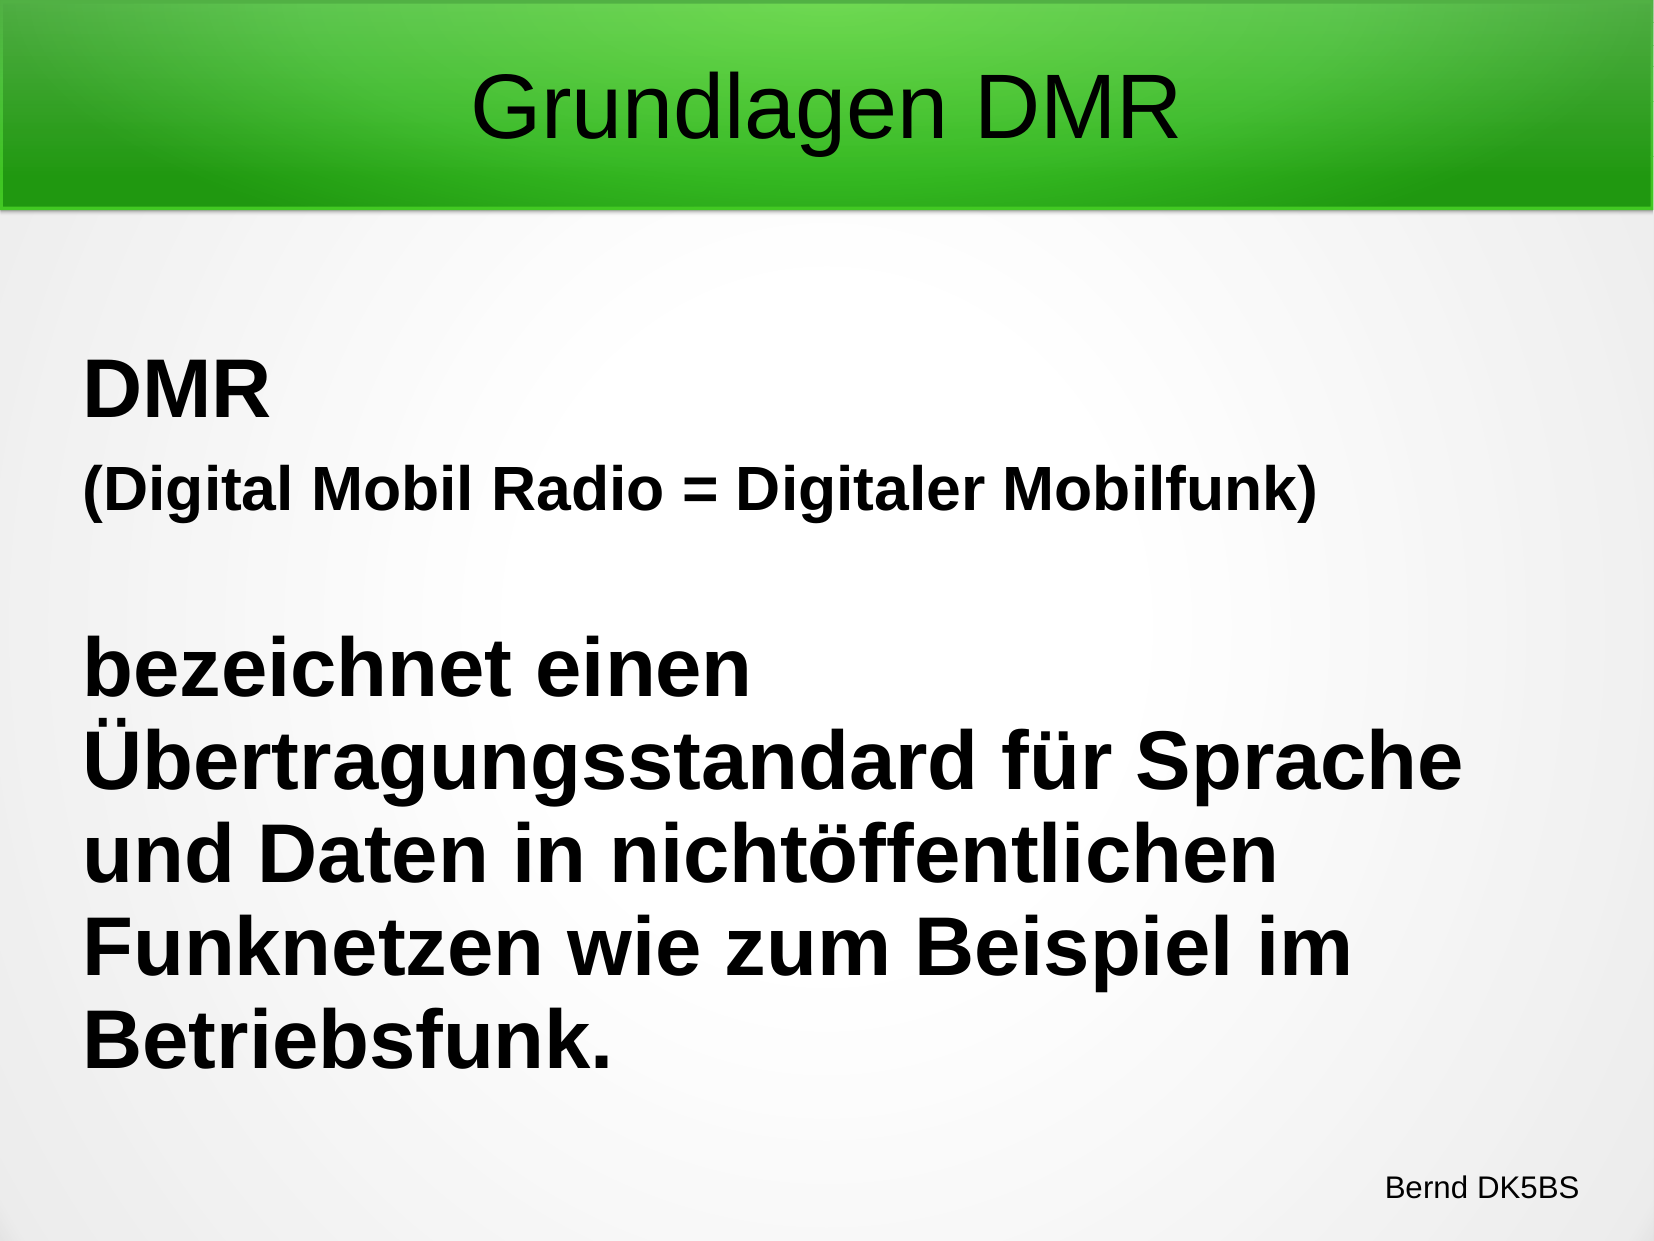

# Grundlagen DMR
DMR
(Digital Mobil Radio = Digitaler Mobilfunk)
bezeichnet einen Übertragungsstandard für Sprache und Daten in nichtöffentlichen Funknetzen wie zum Beispiel im Betriebsfunk.
Bernd DK5BS